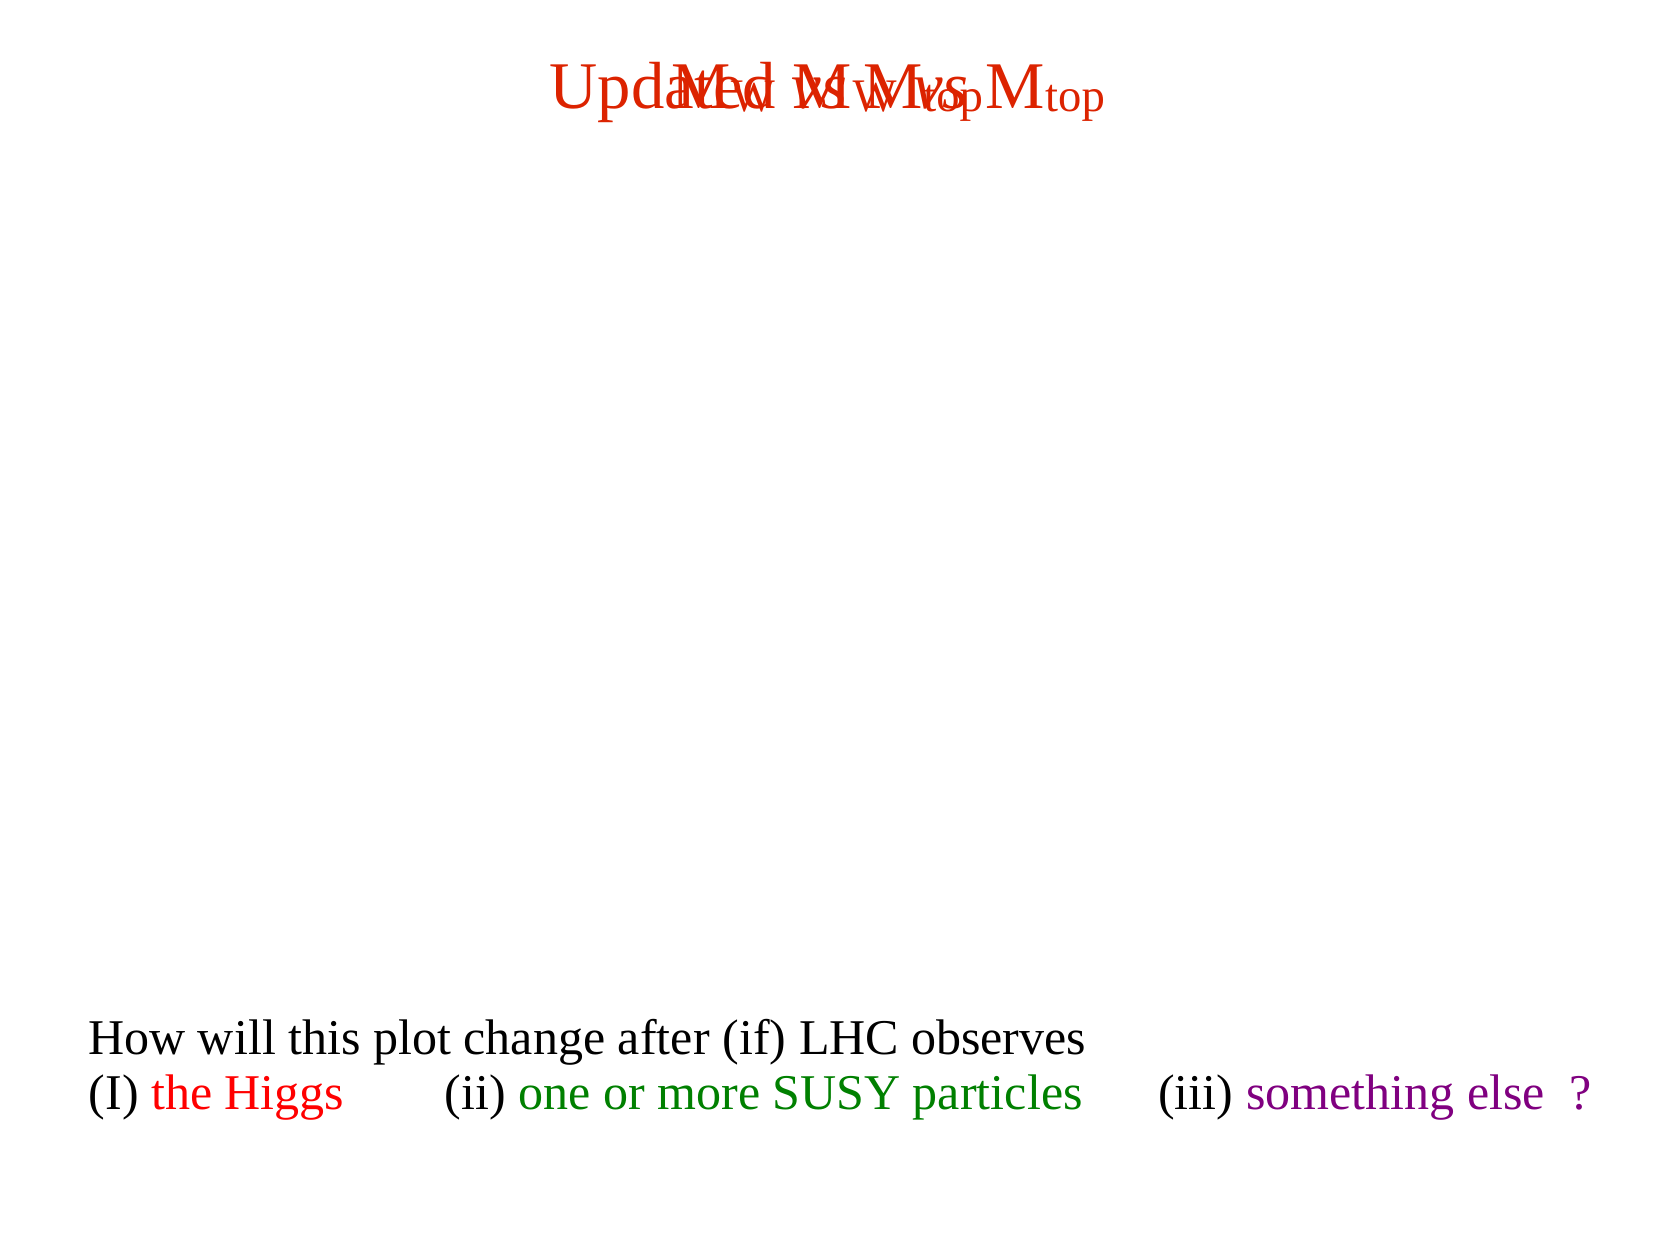

# Updated MW vs Mtop
MW vs Mtop
How will this plot change after (if) LHC observes
(I) the Higgs (ii) one or more SUSY particles (iii) something else ?